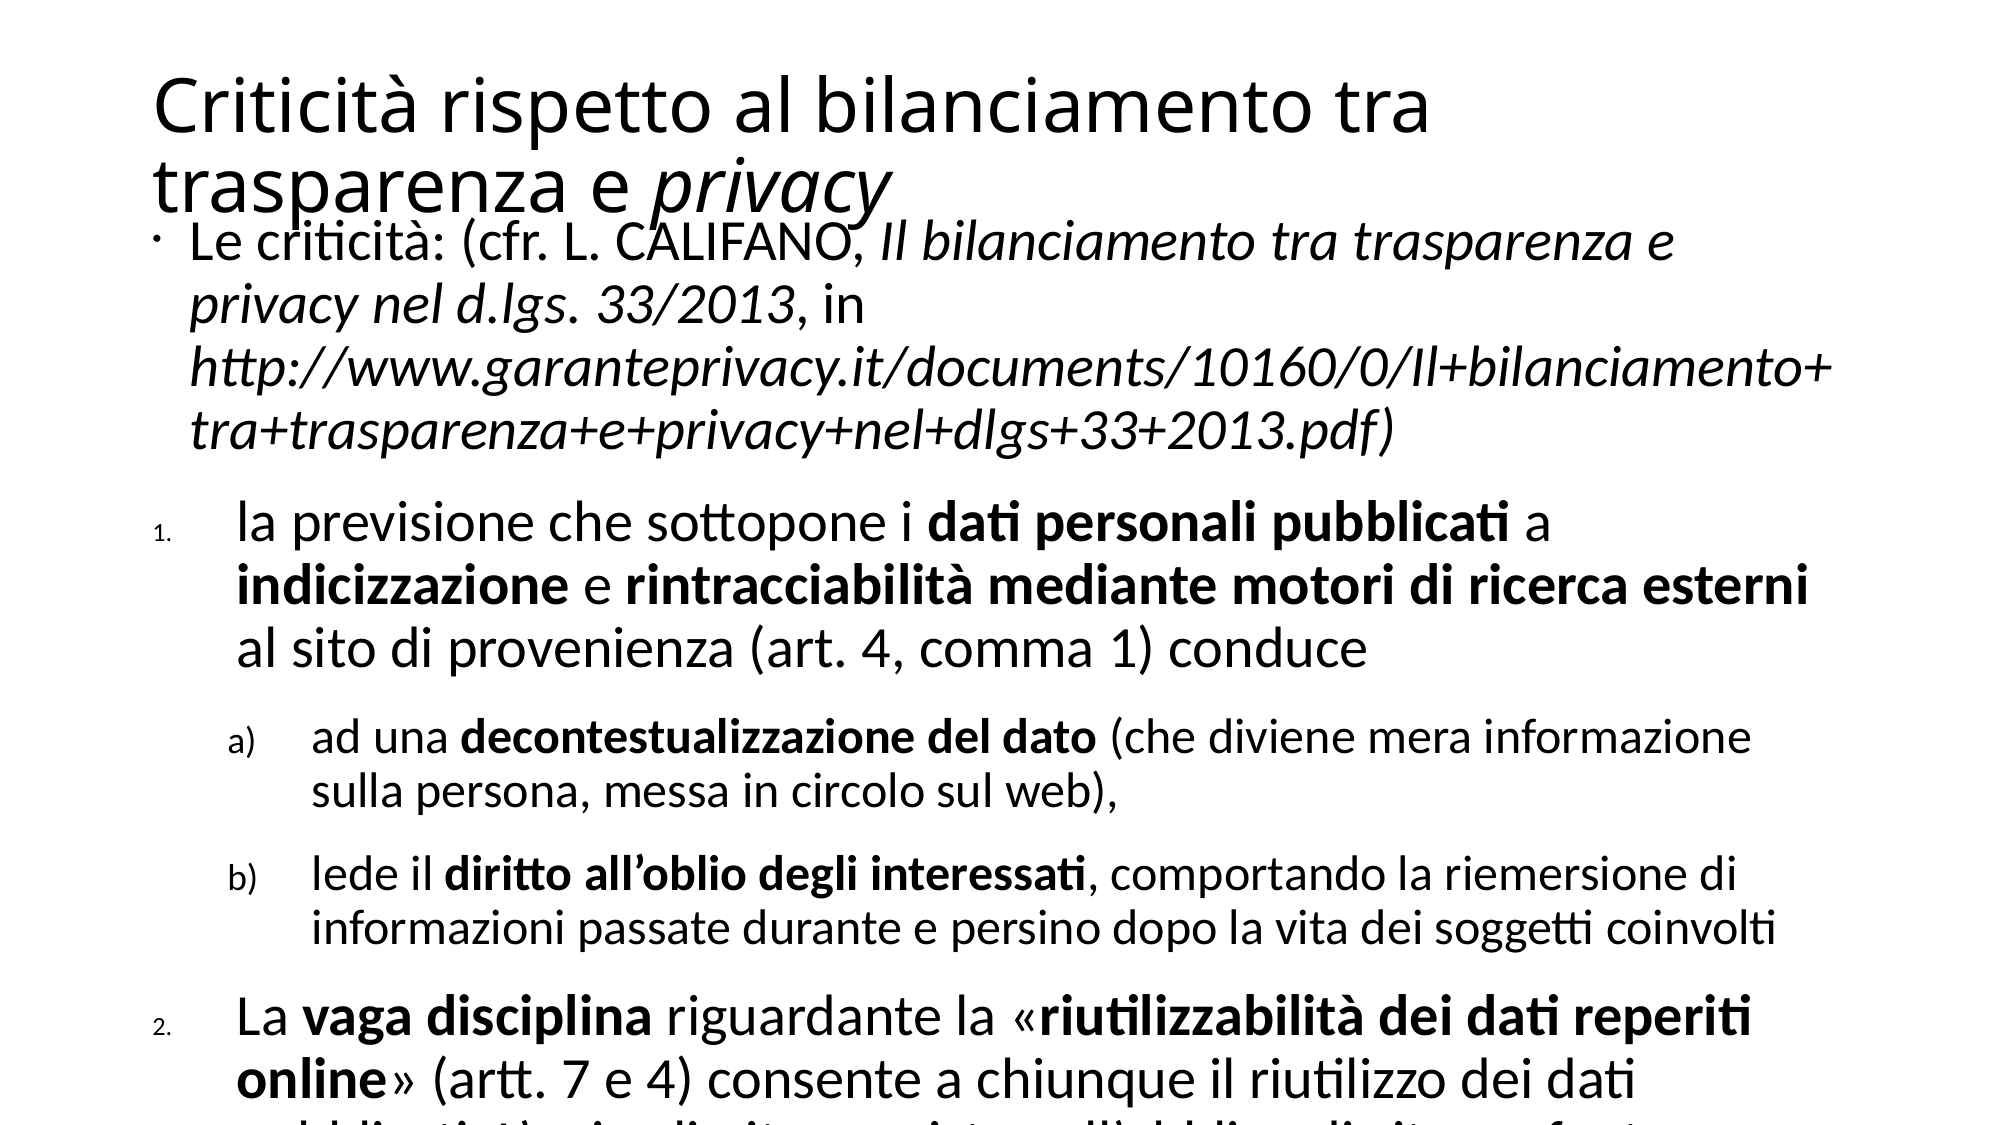

# Criticità rispetto al bilanciamento tra trasparenza e privacy
Le criticità: (cfr. L. CALIFANO, Il bilanciamento tra trasparenza e privacy nel d.lgs. 33/2013, in http://www.garanteprivacy.it/documents/10160/0/Il+bilanciamento+tra+trasparenza+e+privacy+nel+dlgs+33+2013.pdf)
la previsione che sottopone i dati personali pubblicati a indicizzazione e rintracciabilità mediante motori di ricerca esterni al sito di provenienza (art. 4, comma 1) conduce
ad una decontestualizzazione del dato (che diviene mera informazione sulla persona, messa in circolo sul web),
lede il diritto all’oblio degli interessati, comportando la riemersione di informazioni passate durante e persino dopo la vita dei soggetti coinvolti
La vaga disciplina riguardante la «riutilizzabilità dei dati reperiti online» (artt. 7 e 4) consente a chiunque il riutilizzo dei dati pubblicati. L’unico limite consiste nell’obbligo di citarne fonte e rispettarne la integrità